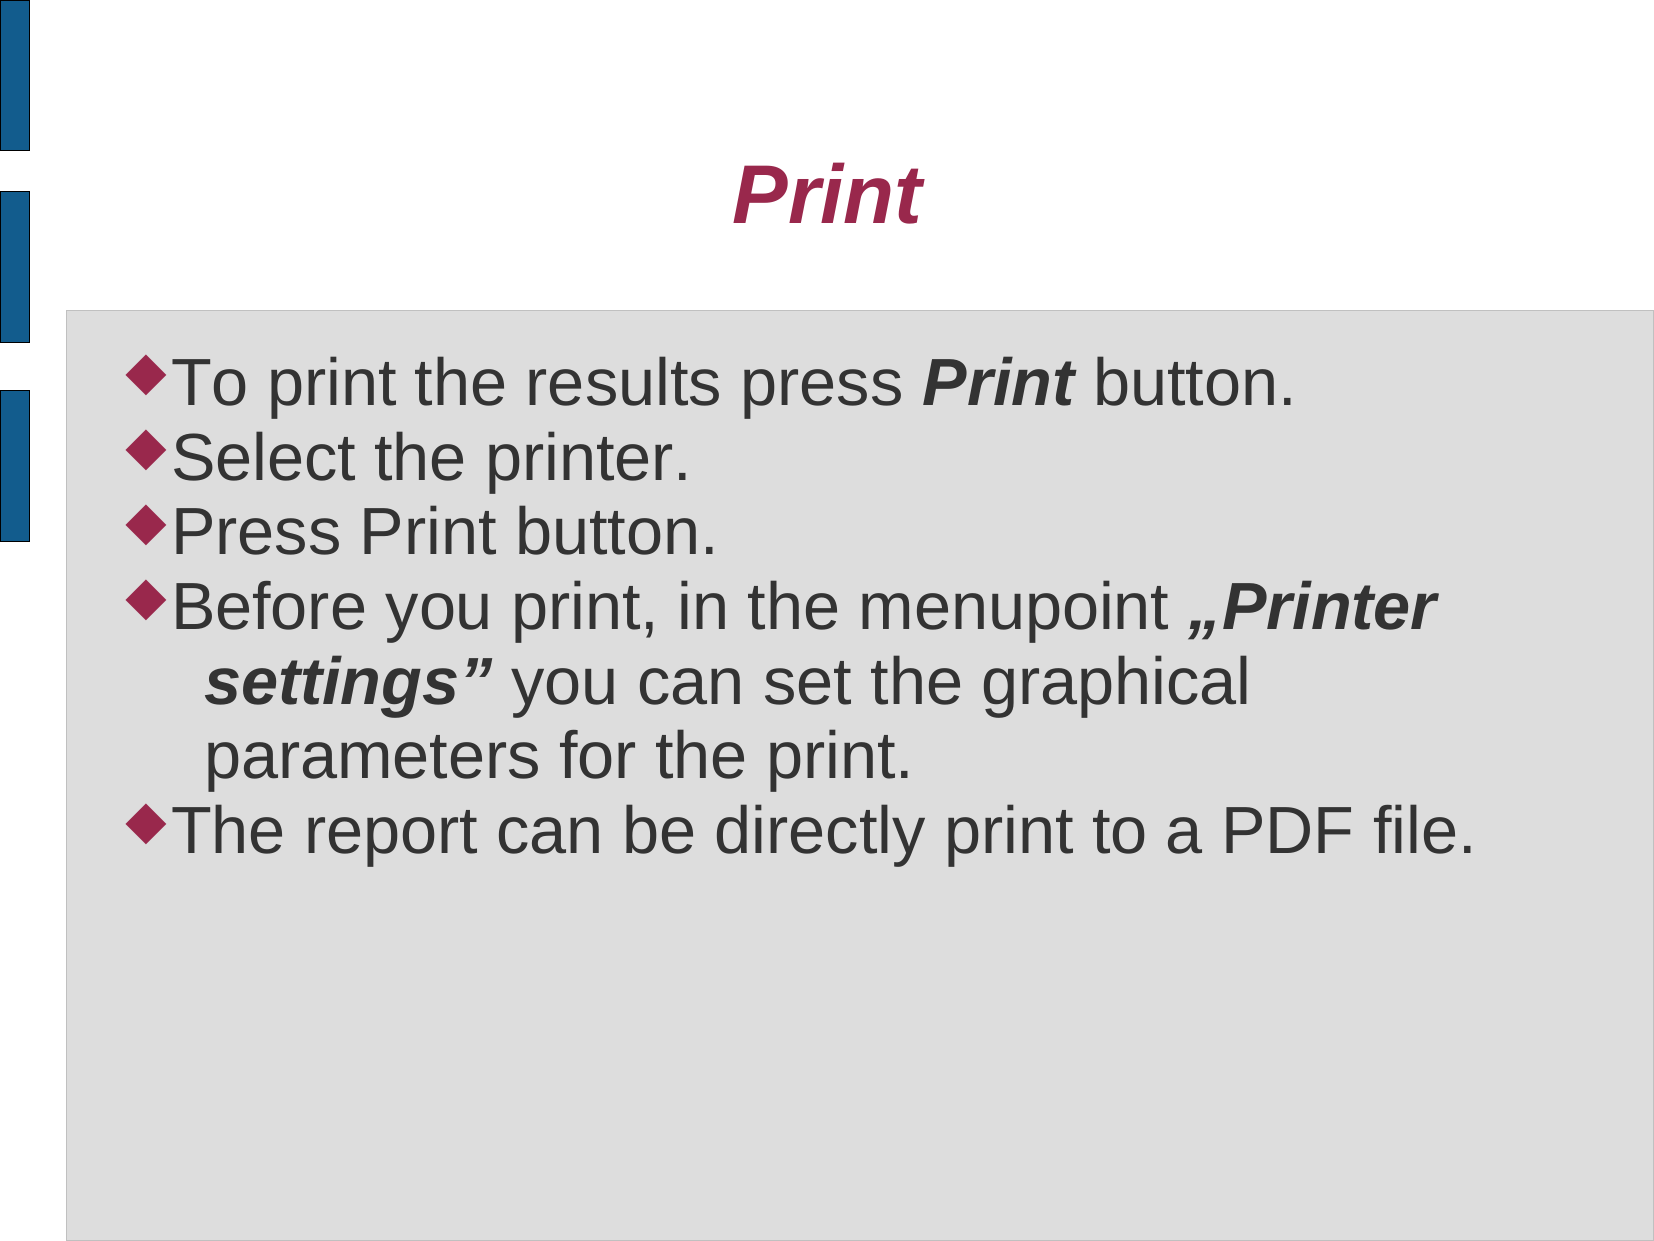

# Print
To print the results press Print button.
Select the printer.
Press Print button.
Before you print, in the menupoint „Printer settings” you can set the graphical parameters for the print.
The report can be directly print to a PDF file.